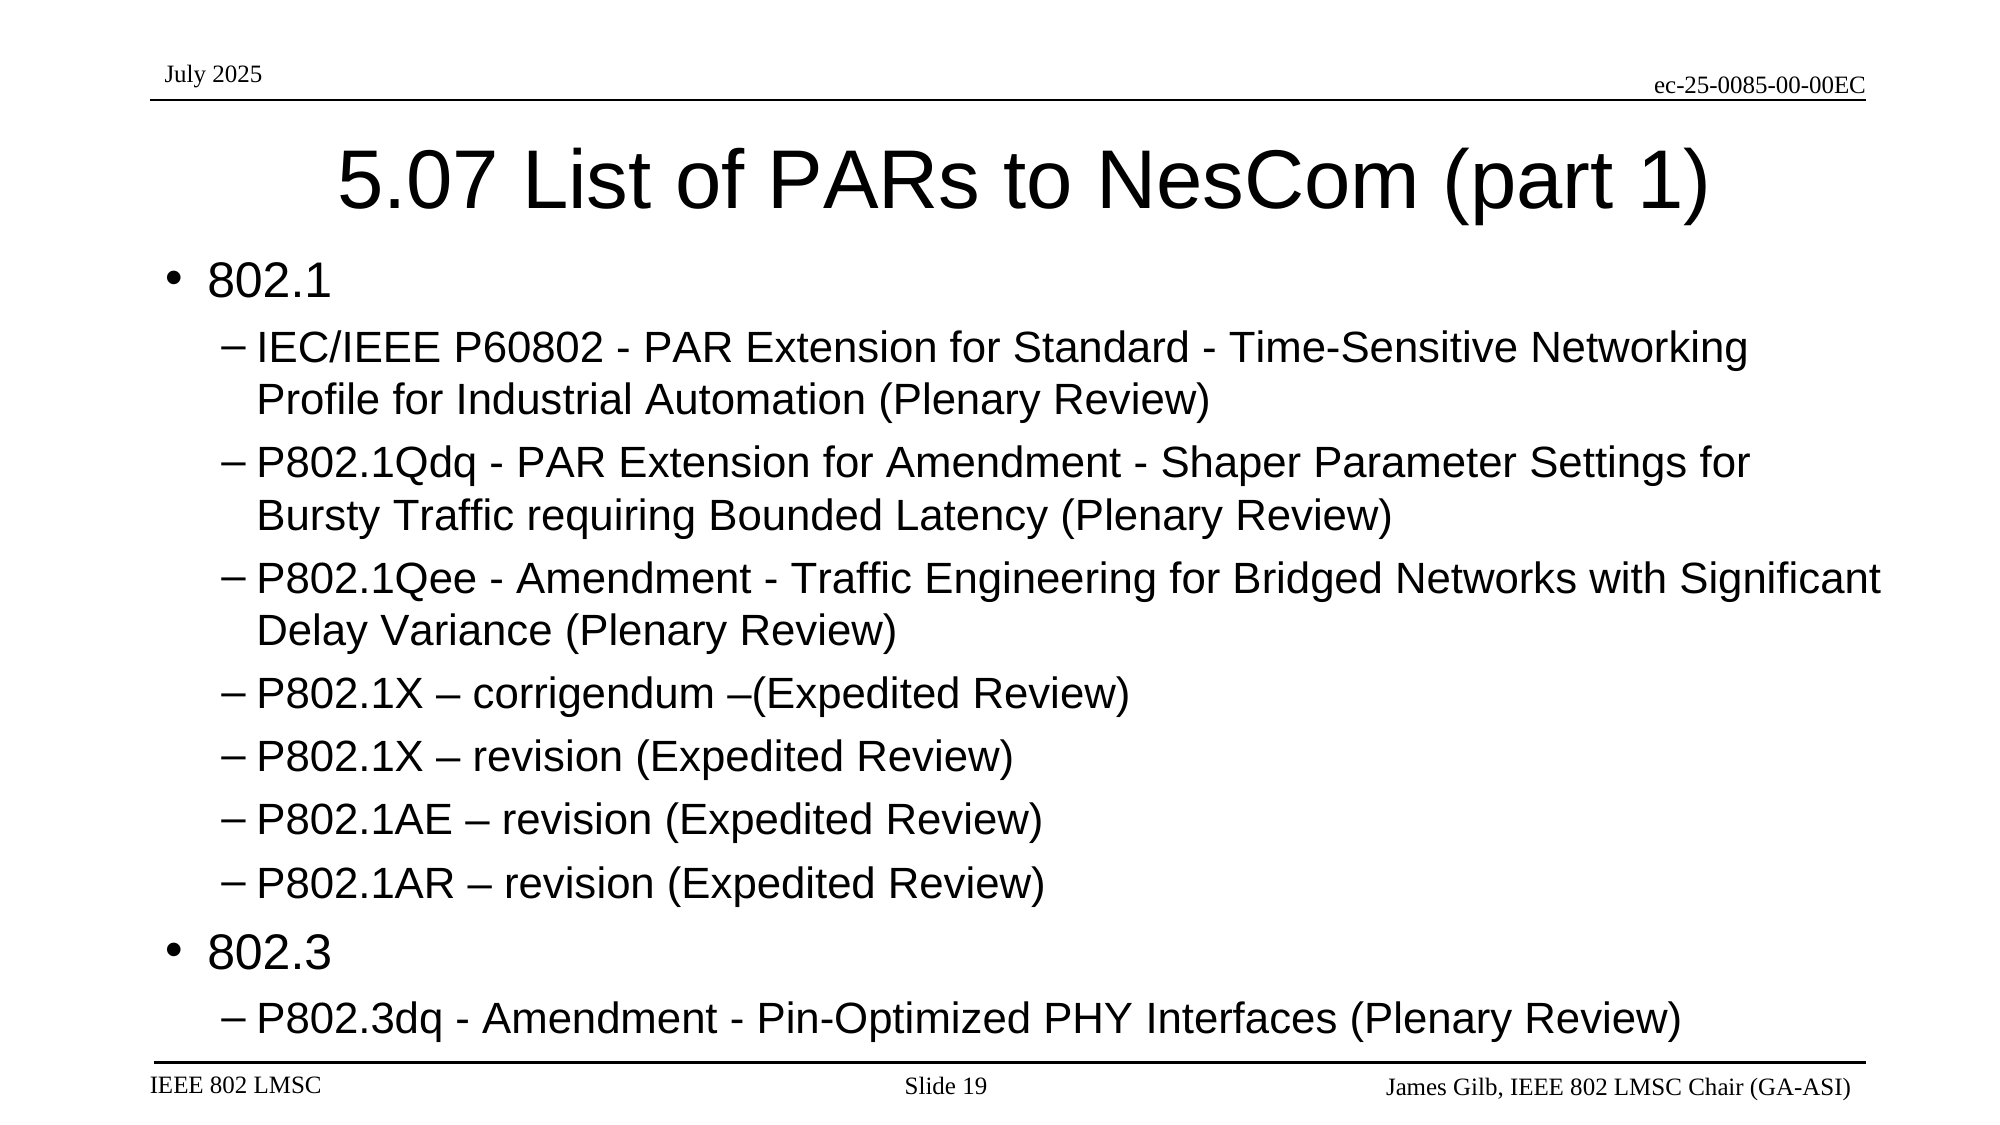

# 5.07 List of PARs to NesCom (part 1)
802.1
IEC/IEEE P60802 - PAR Extension for Standard - Time-Sensitive Networking Profile for Industrial Automation (Plenary Review)
P802.1Qdq - PAR Extension for Amendment - Shaper Parameter Settings for Bursty Traffic requiring Bounded Latency (Plenary Review)
P802.1Qee - Amendment - Traffic Engineering for Bridged Networks with Significant Delay Variance (Plenary Review)
P802.1X – corrigendum –(Expedited Review)
P802.1X – revision (Expedited Review)
P802.1AE – revision (Expedited Review)
P802.1AR – revision (Expedited Review)
802.3
P802.3dq - Amendment - Pin-Optimized PHY Interfaces (Plenary Review)
19